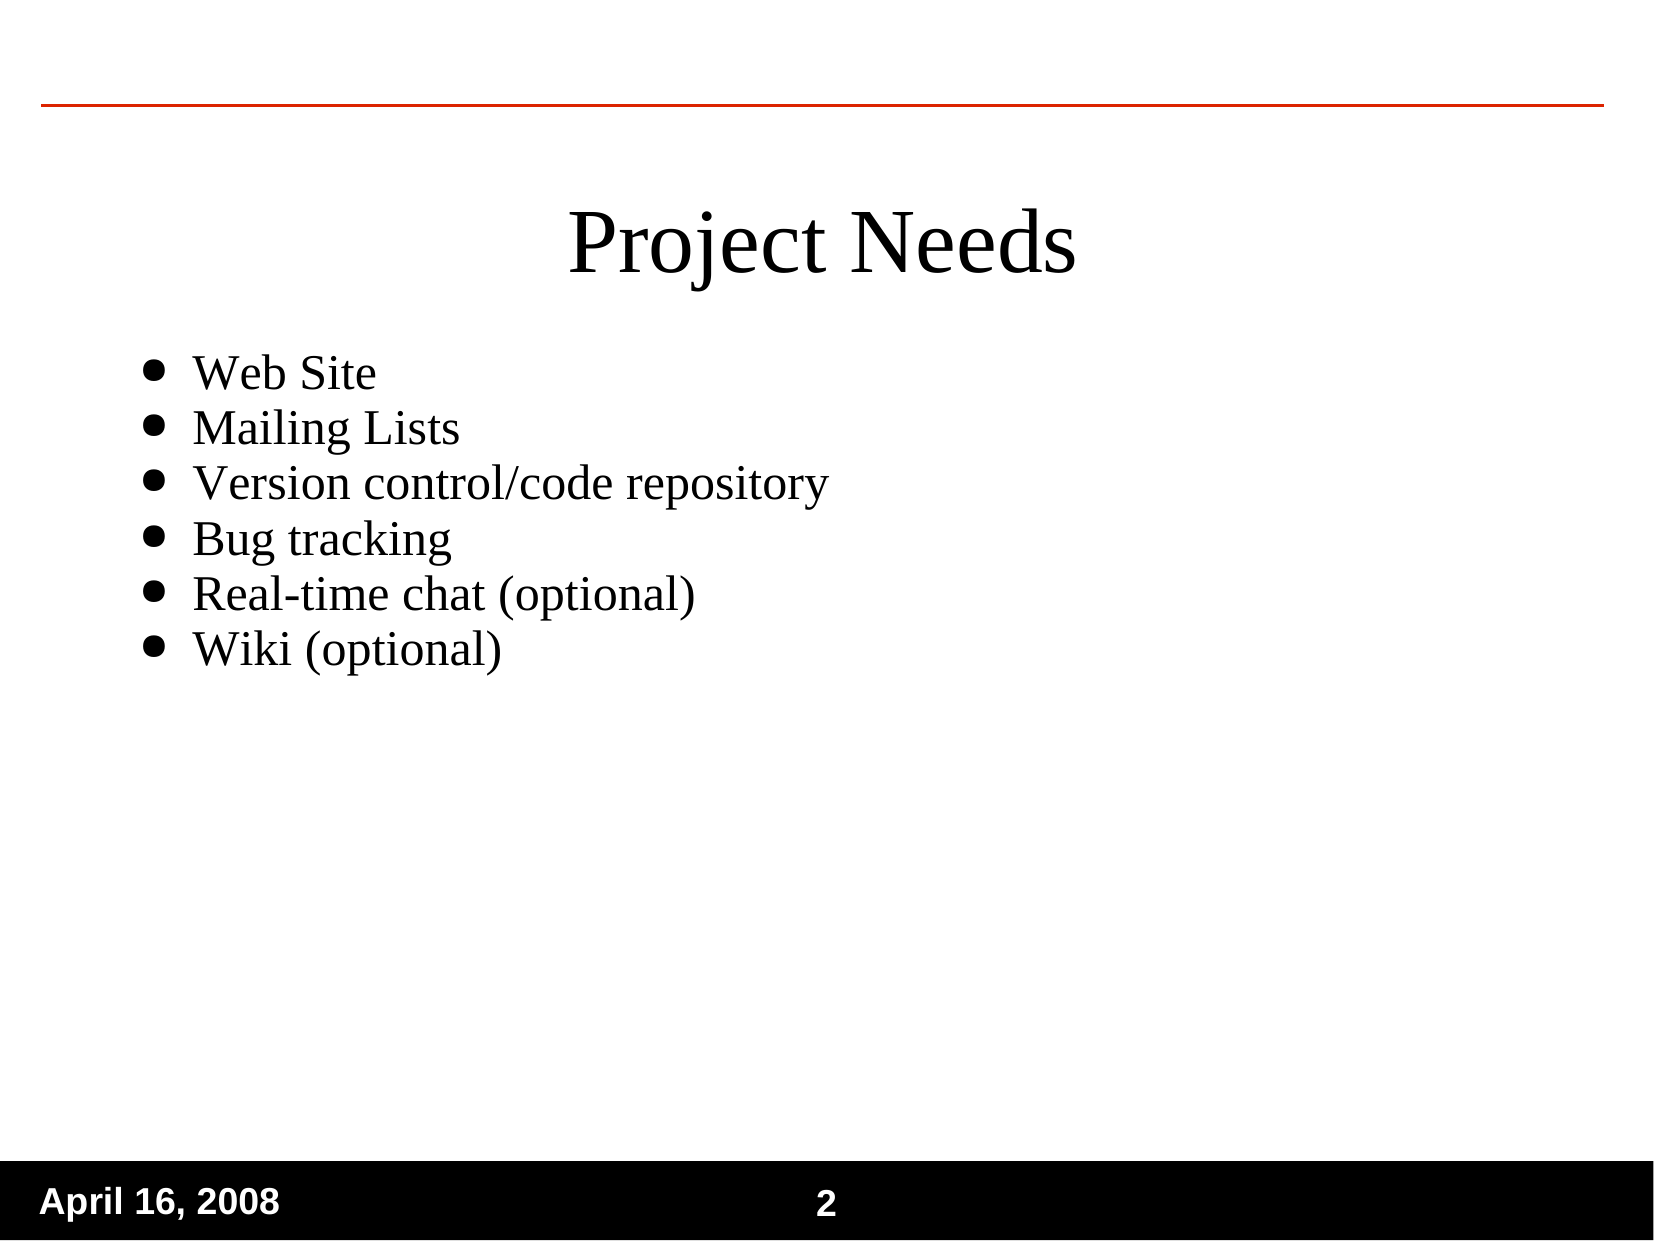

# Project Needs
Web Site
Mailing Lists
Version control/code repository
Bug tracking
Real-time chat (optional)
Wiki (optional)